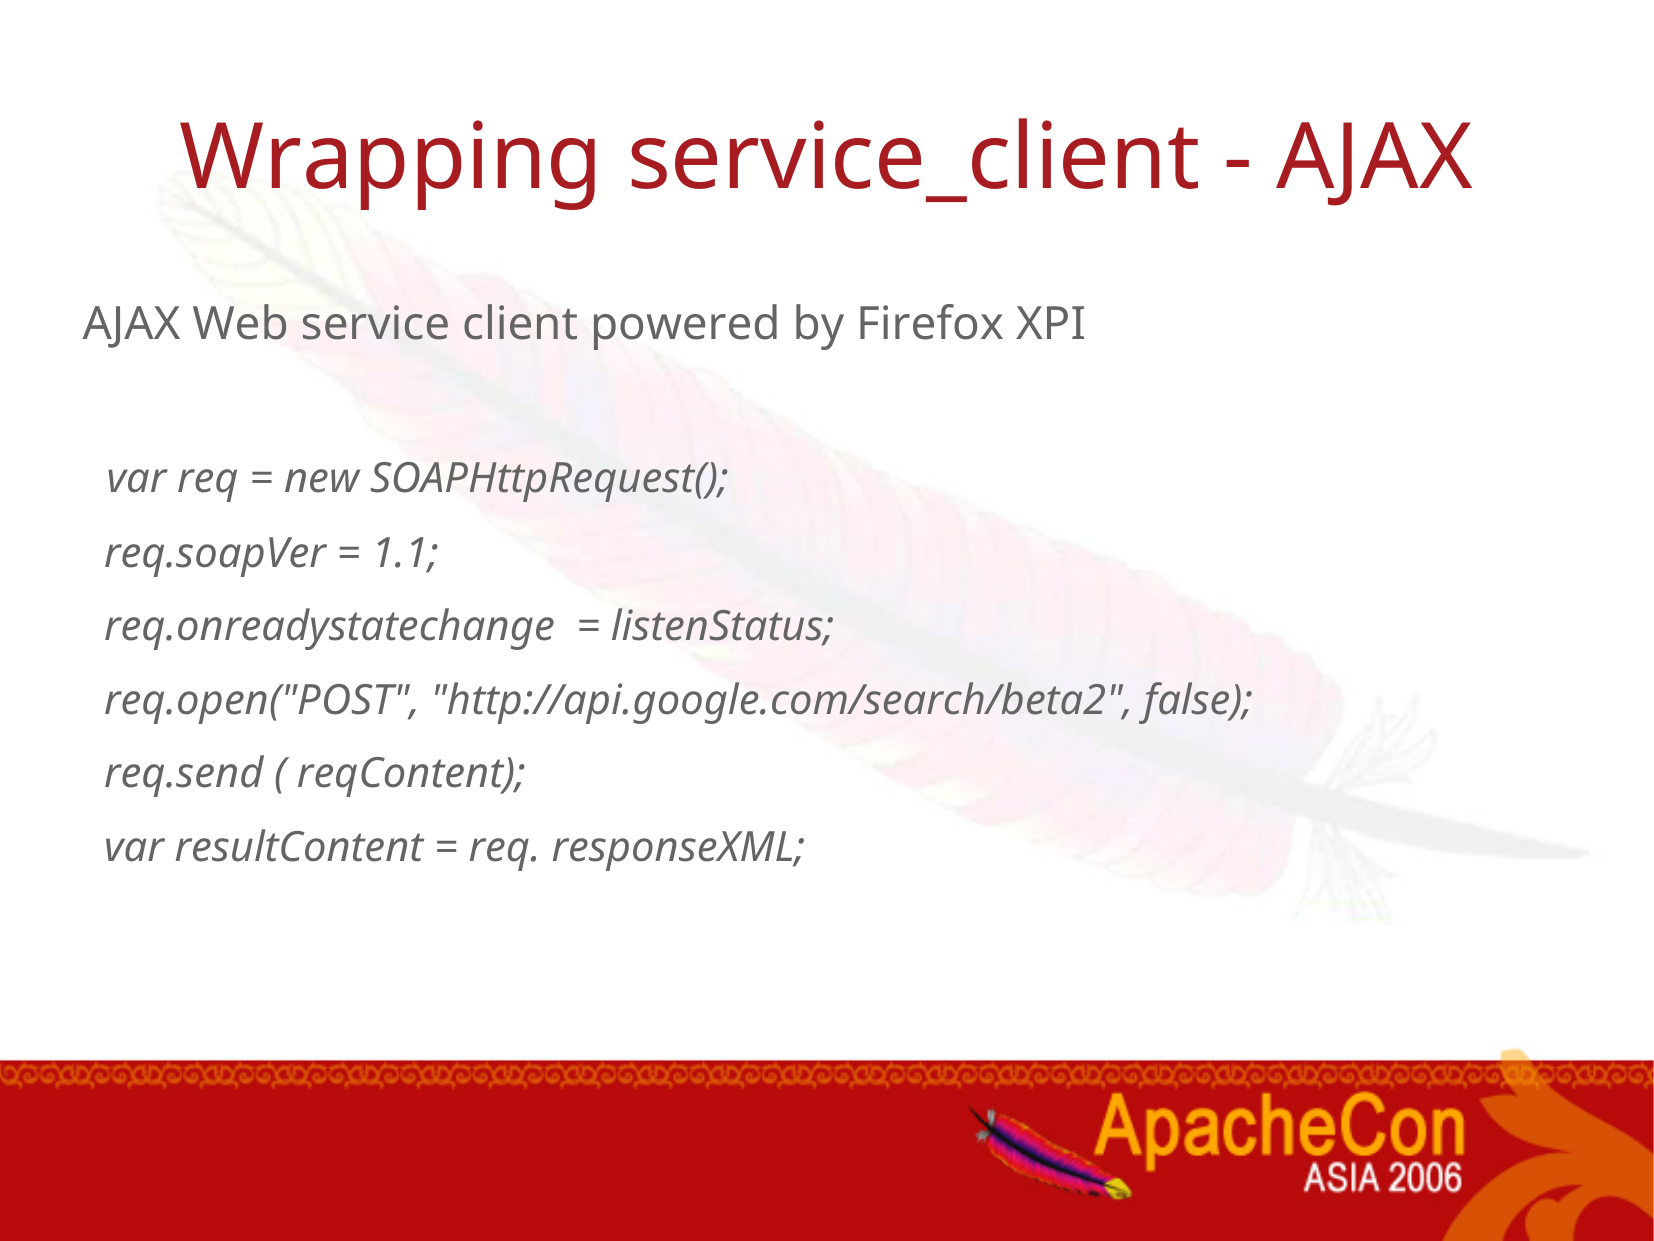

# Wrapping service_client - AJAX
AJAX Web service client powered by Firefox XPI
 var req = new SOAPHttpRequest();
 req.soapVer = 1.1;
 req.onreadystatechange = listenStatus;
 req.open("POST", "http://api.google.com/search/beta2", false);
 req.send ( reqContent);
 var resultContent = req. responseXML;